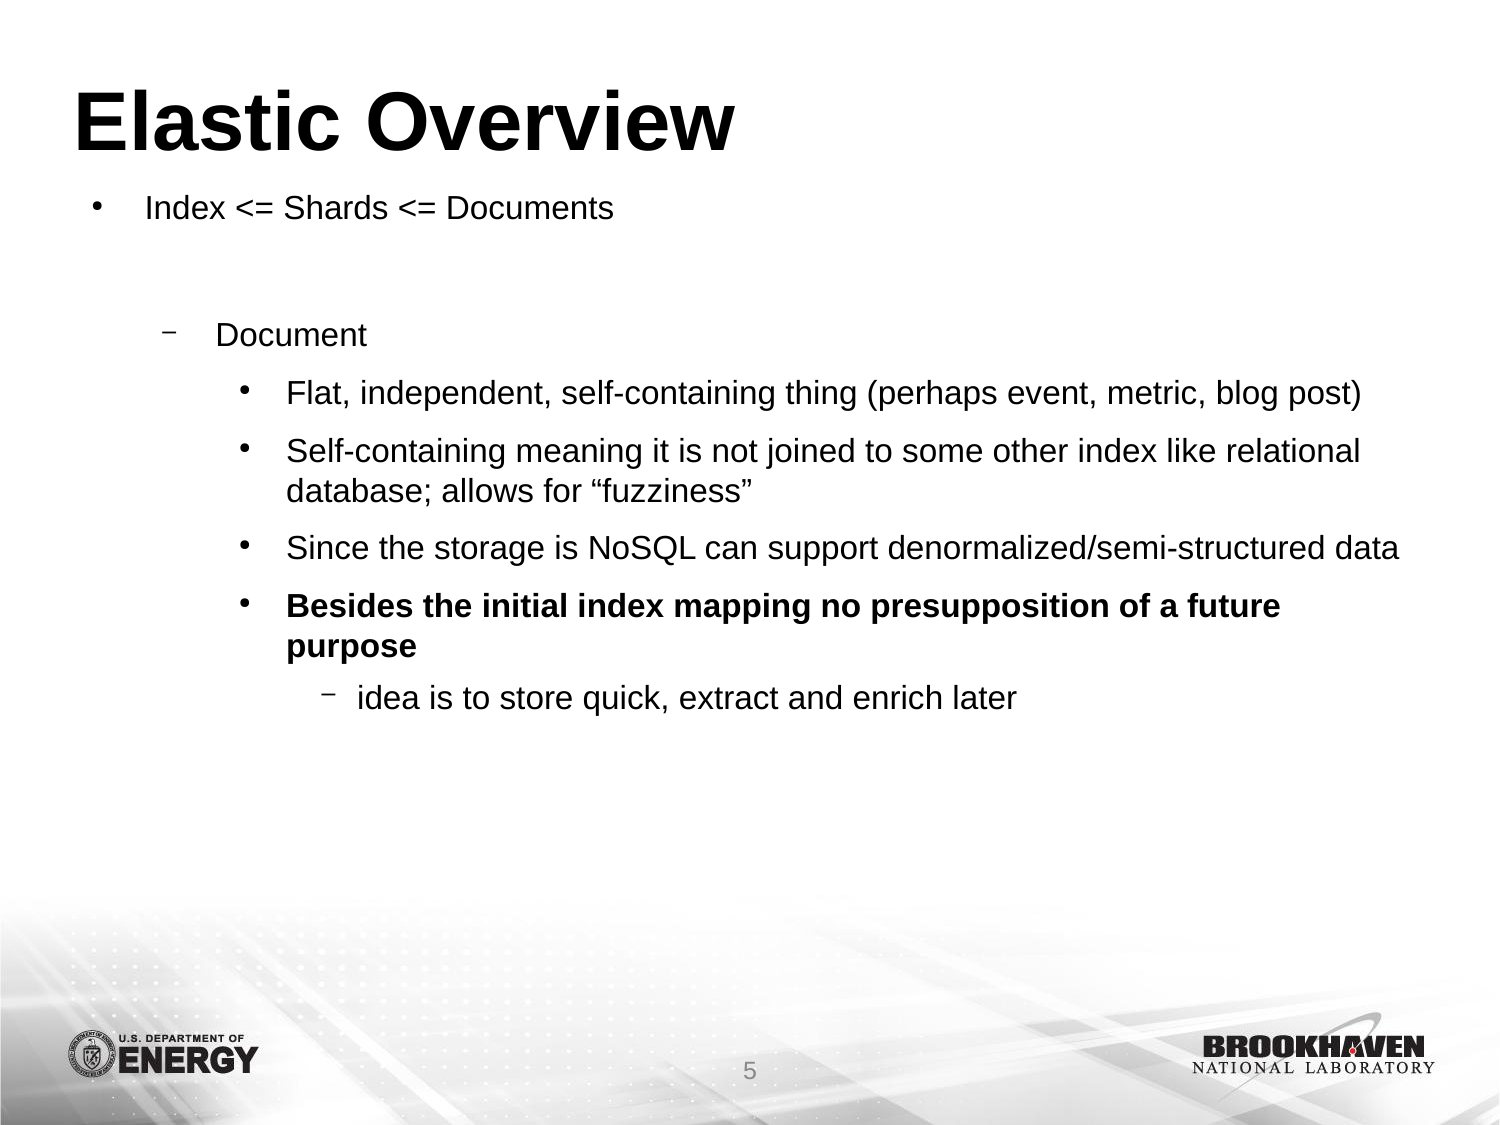

# Elastic Overview
Index <= Shards <= Documents
Document
Flat, independent, self-containing thing (perhaps event, metric, blog post)
Self-containing meaning it is not joined to some other index like relational database; allows for “fuzziness”
Since the storage is NoSQL can support denormalized/semi-structured data
Besides the initial index mapping no presupposition of a future purpose
idea is to store quick, extract and enrich later